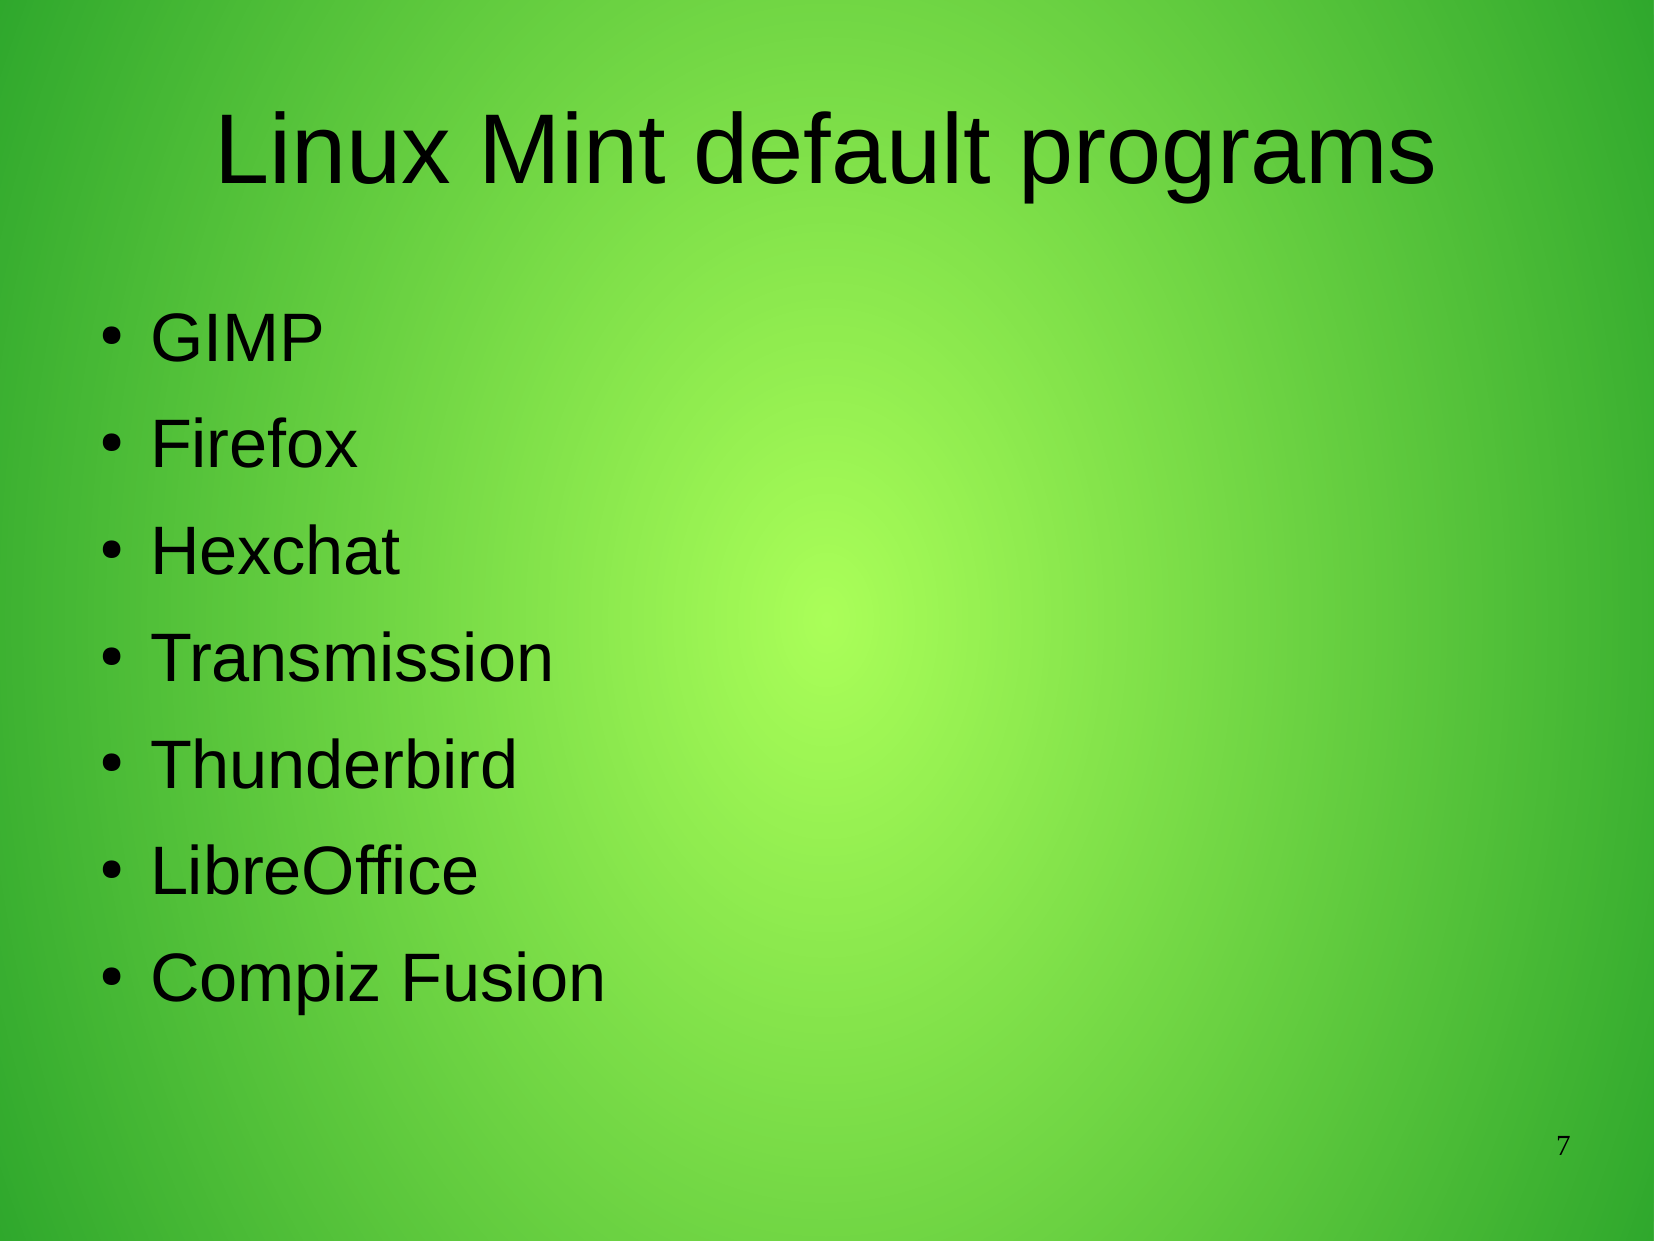

# Linux Mint default programs
GIMP
Firefox
Hexchat
Transmission
Thunderbird
LibreOffice
Compiz Fusion
7